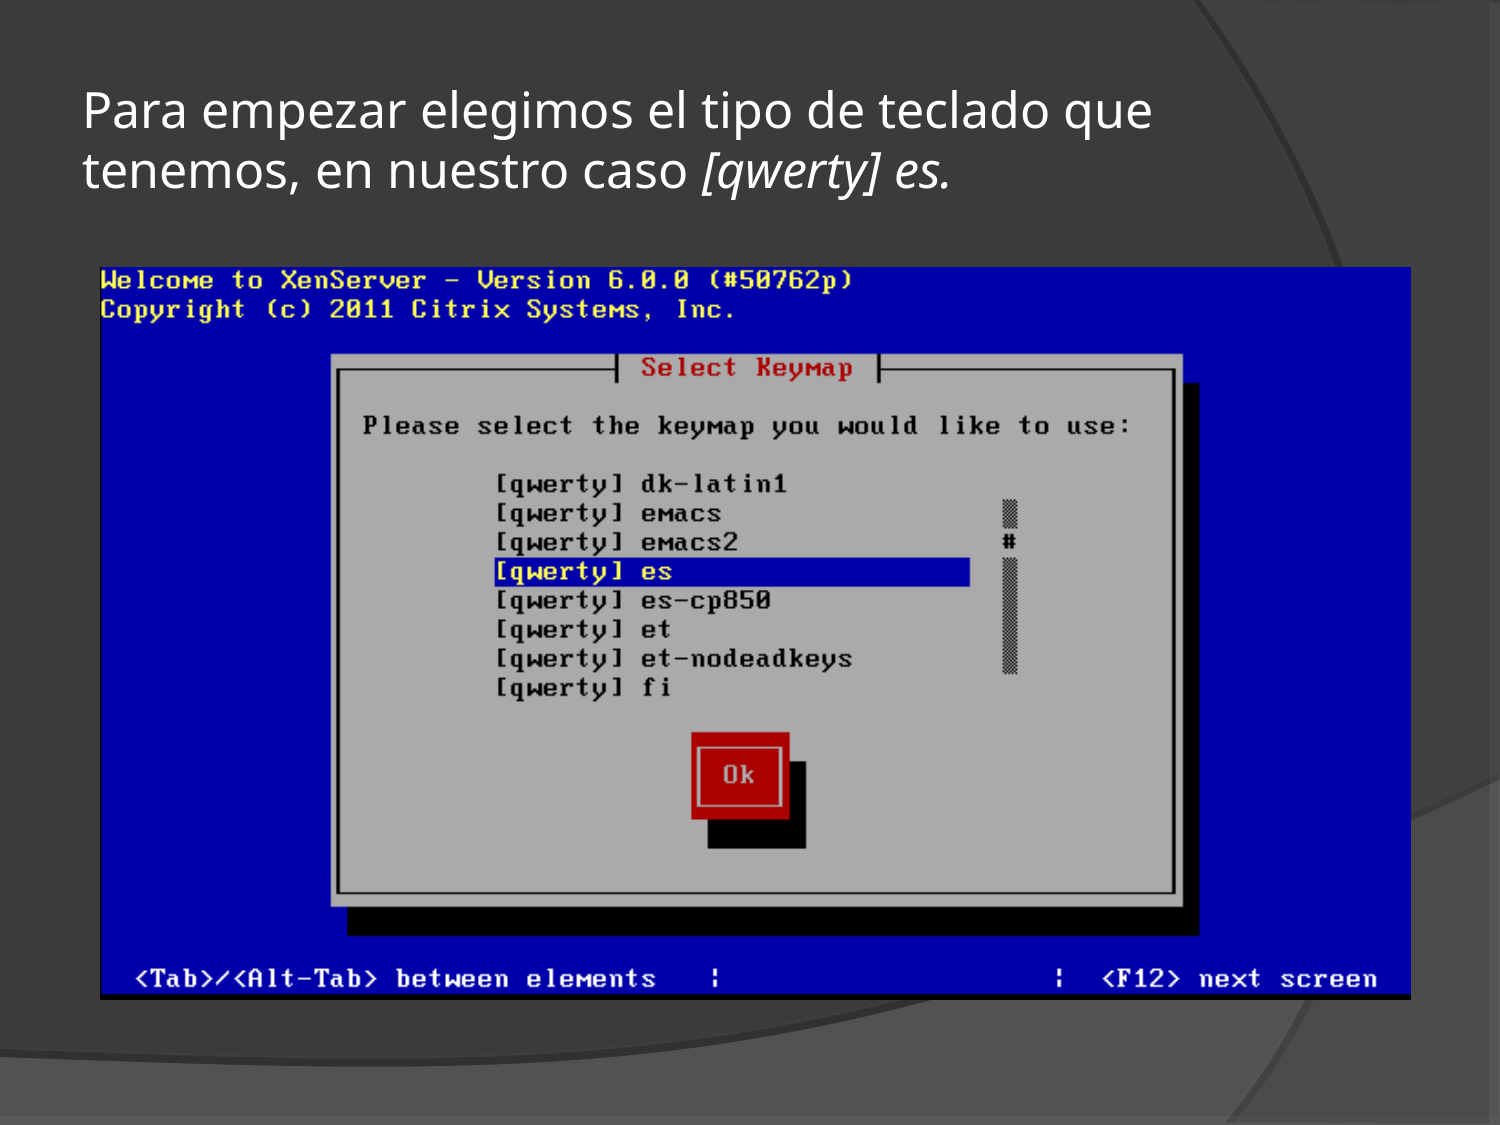

# Para empezar elegimos el tipo de teclado que tenemos, en nuestro caso [qwerty] es.